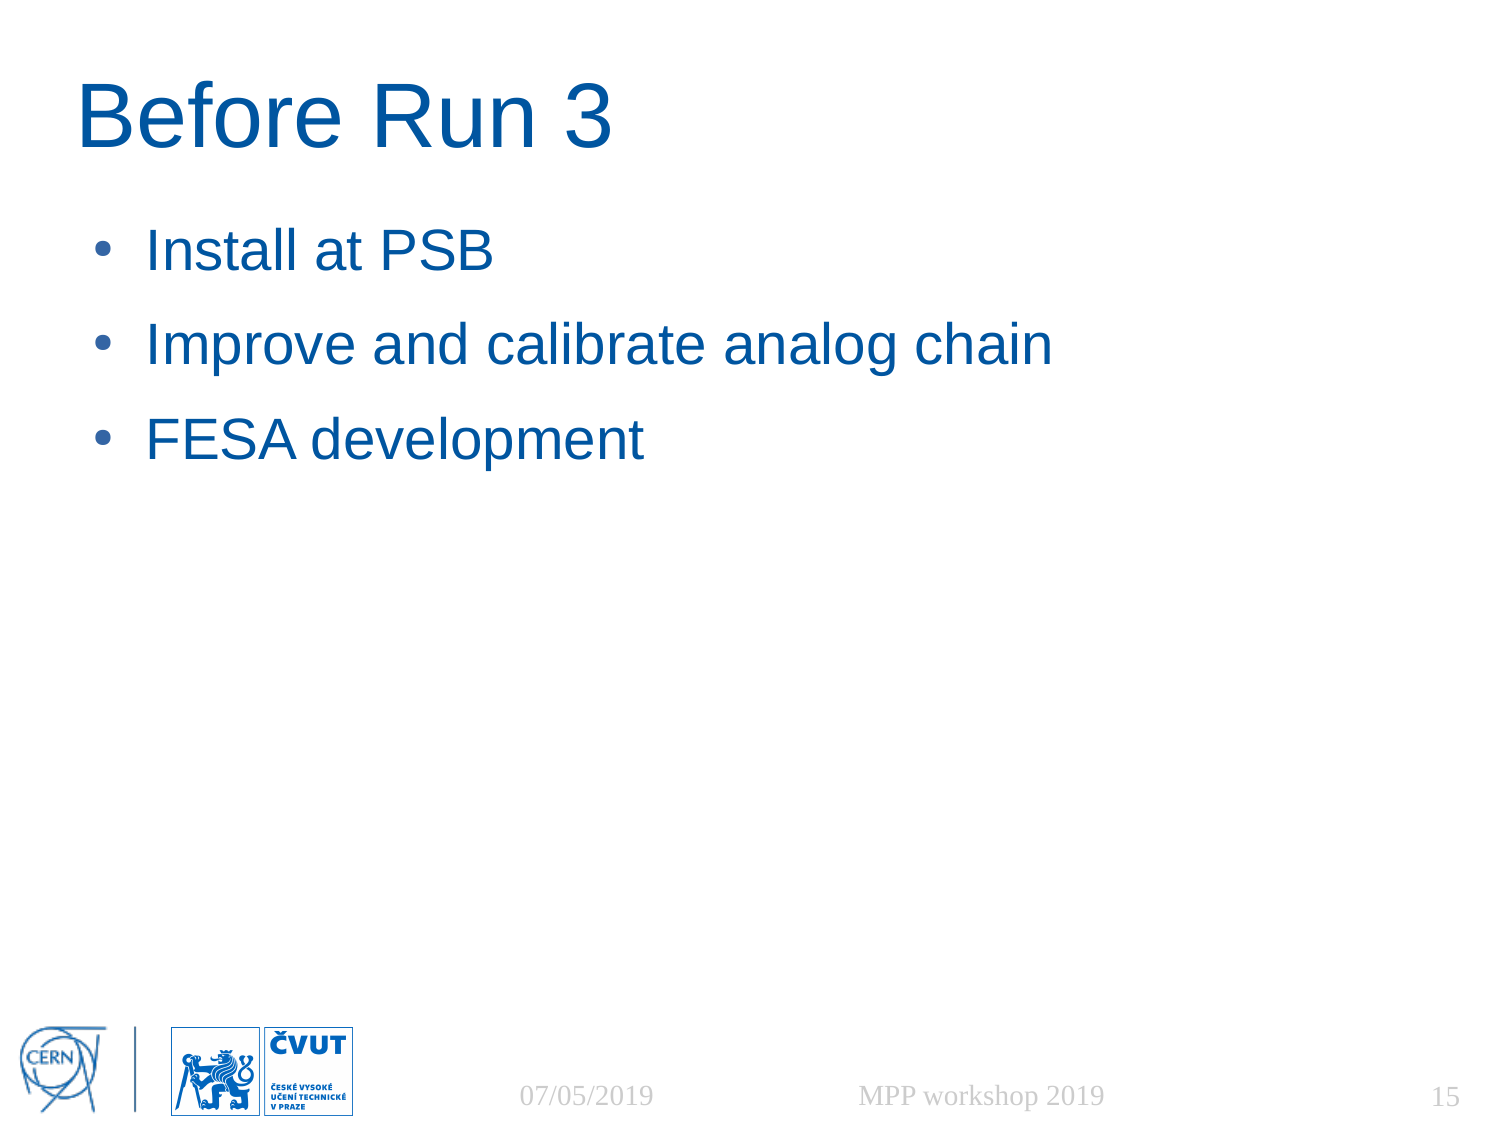

# Before Run 3
Install at PSB
Improve and calibrate analog chain
FESA development